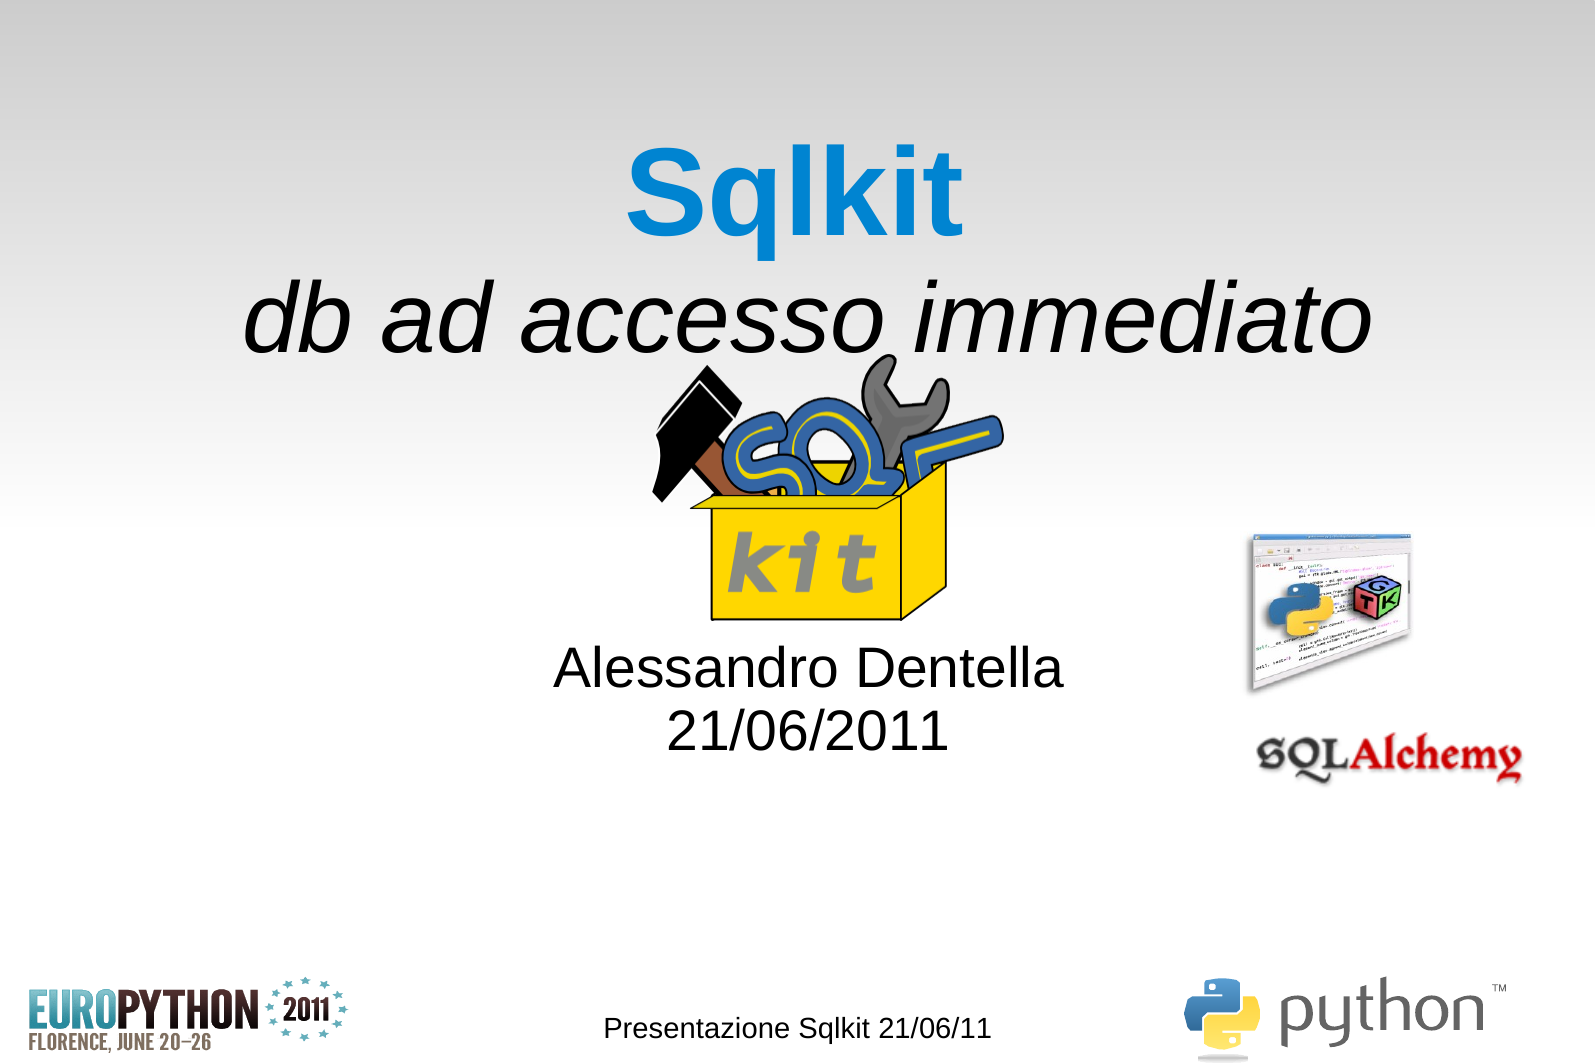

Sqlkit
db ad accesso immediato
Alessandro Dentella
21/06/2011